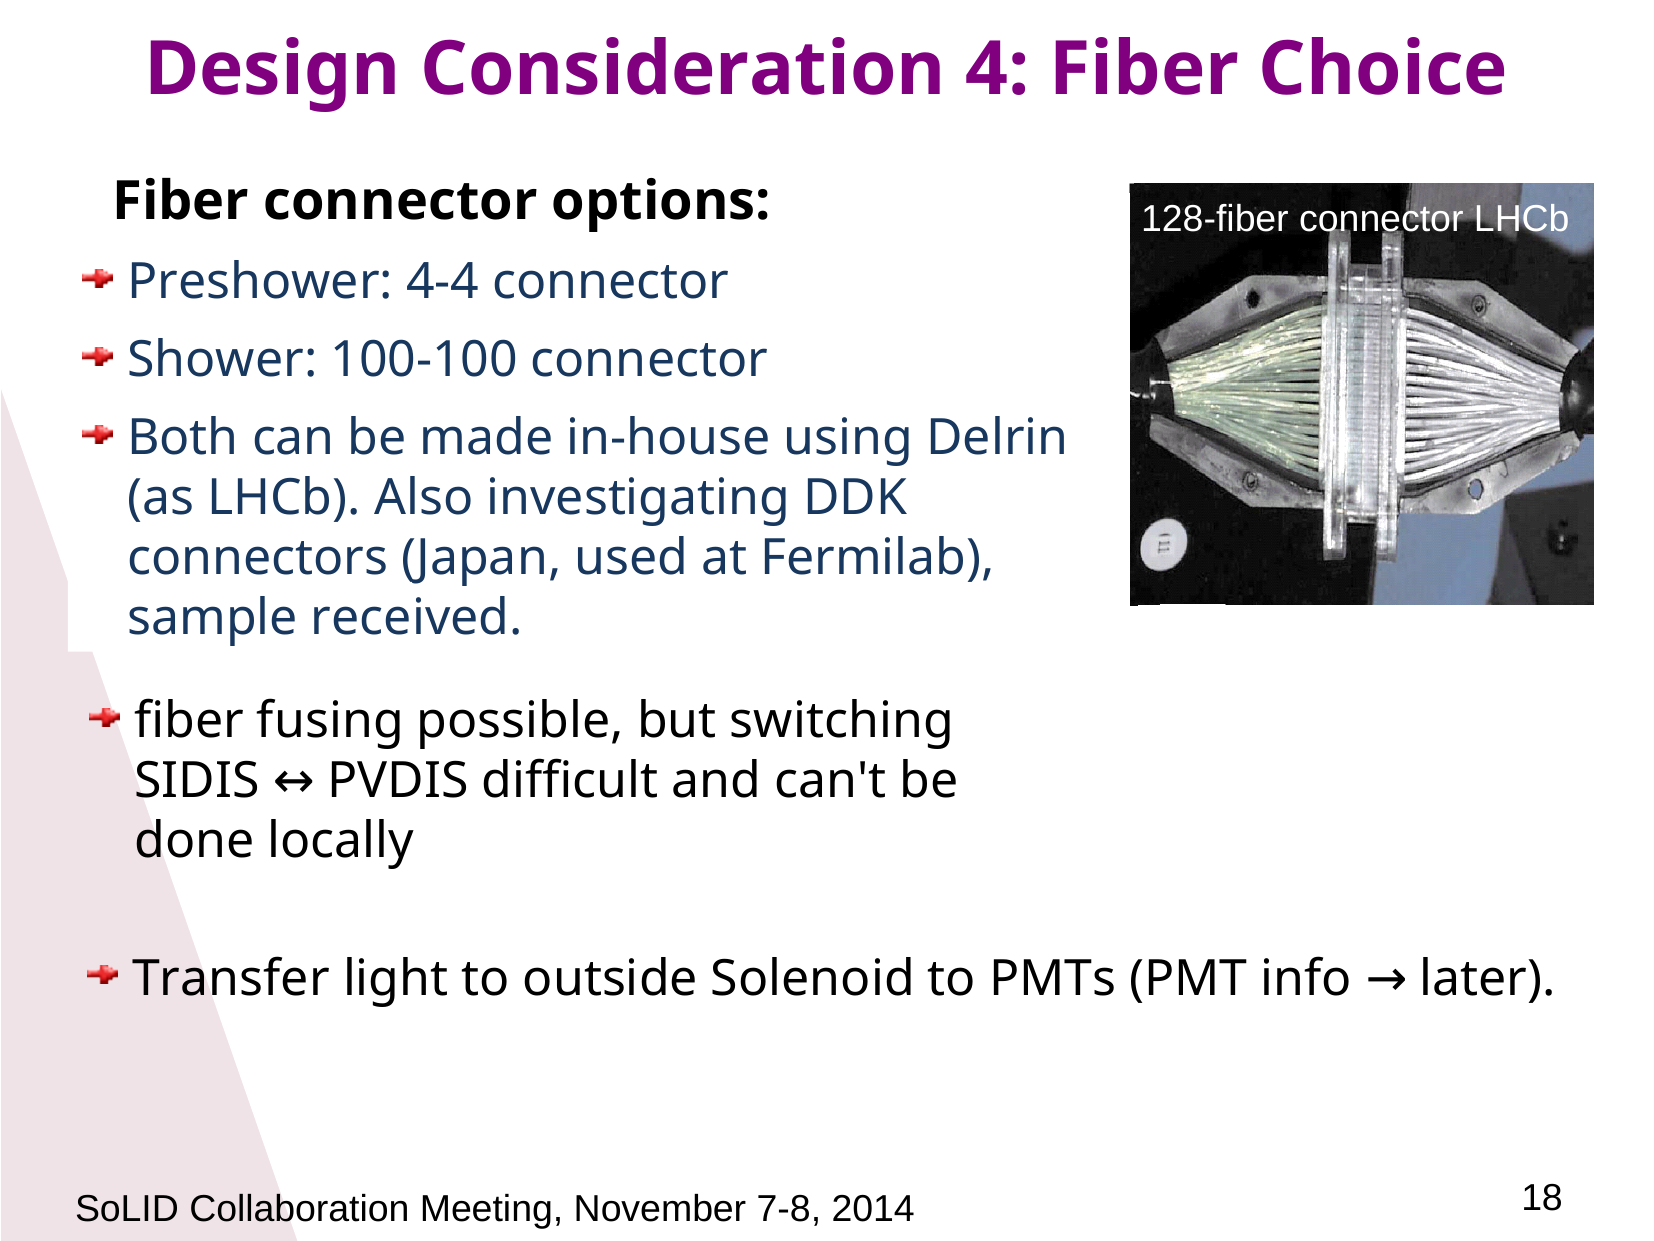

Design Consideration 4: Fiber Choice
128-fiber connector LHCb
Fiber connector options:
Preshower: 4-4 connector
Shower: 100-100 connector
Both can be made in-house using Delrin (as LHCb). Also investigating DDK connectors (Japan, used at Fermilab), sample received.
fiber fusing possible, but switching SIDIS ↔ PVDIS difficult and can't be done locally
Transfer light to outside Solenoid to PMTs (PMT info → later).
18